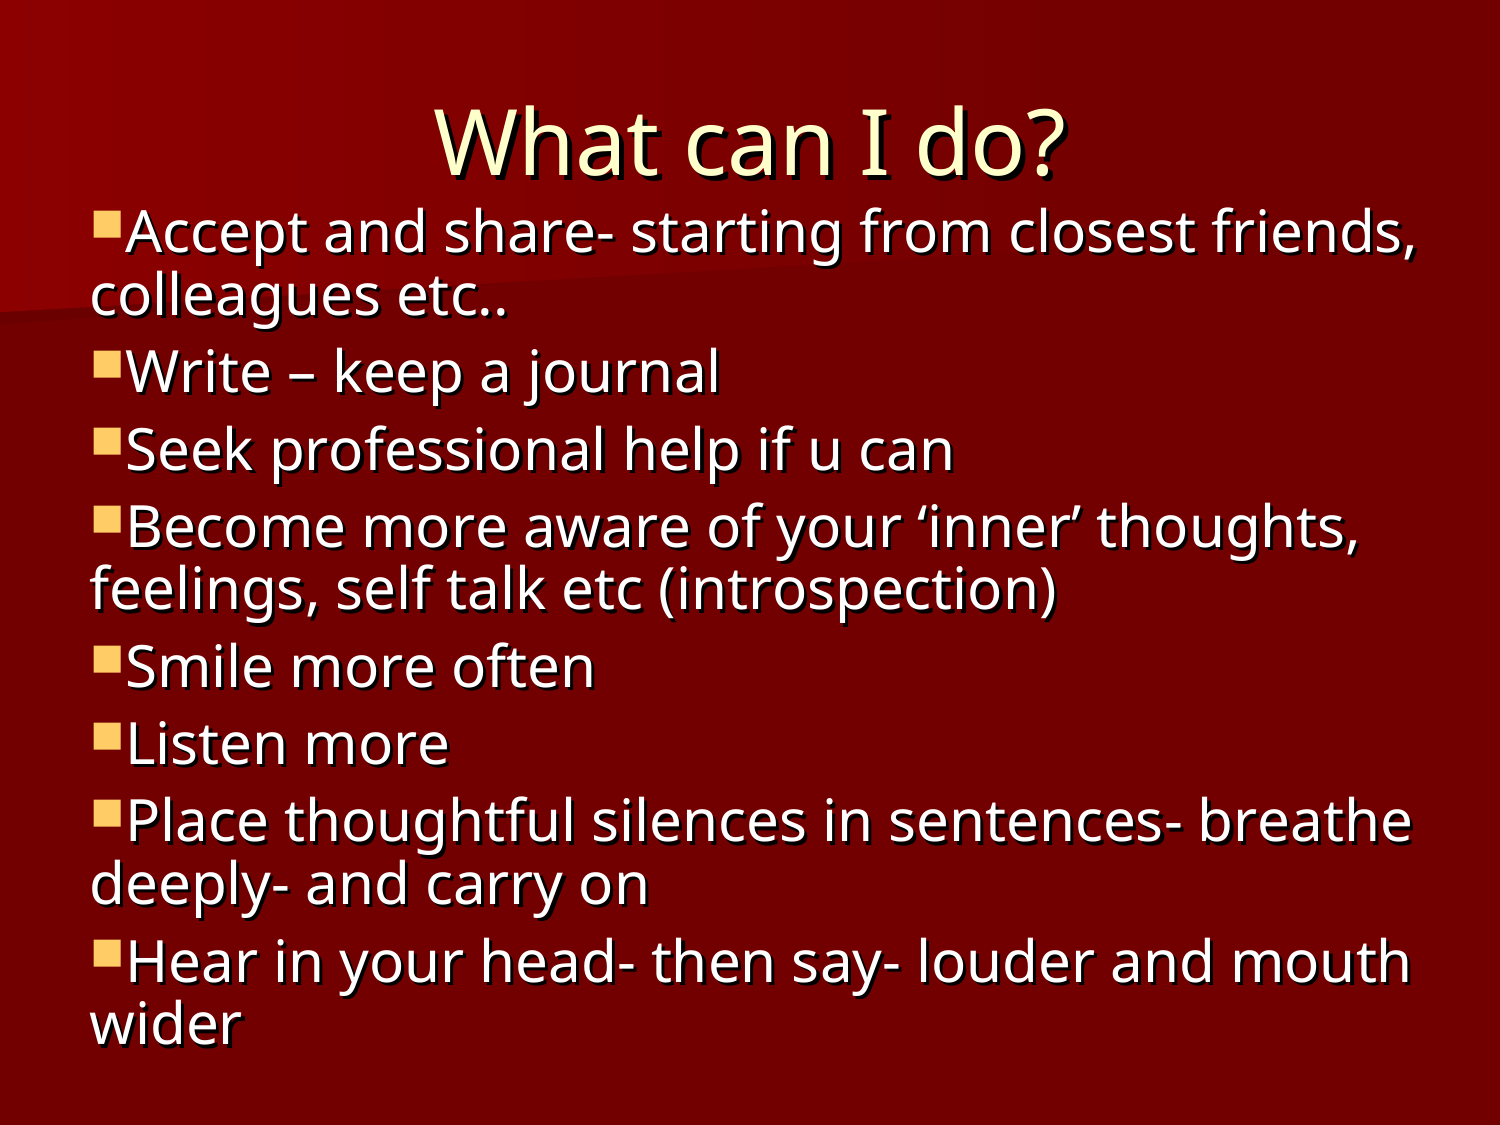

# What can I do?
Accept and share- starting from closest friends, colleagues etc..
Write – keep a journal
Seek professional help if u can
Become more aware of your ‘inner’ thoughts, feelings, self talk etc (introspection)‏
Smile more often
Listen more
Place thoughtful silences in sentences- breathe deeply- and carry on
Hear in your head- then say- louder and mouth wider